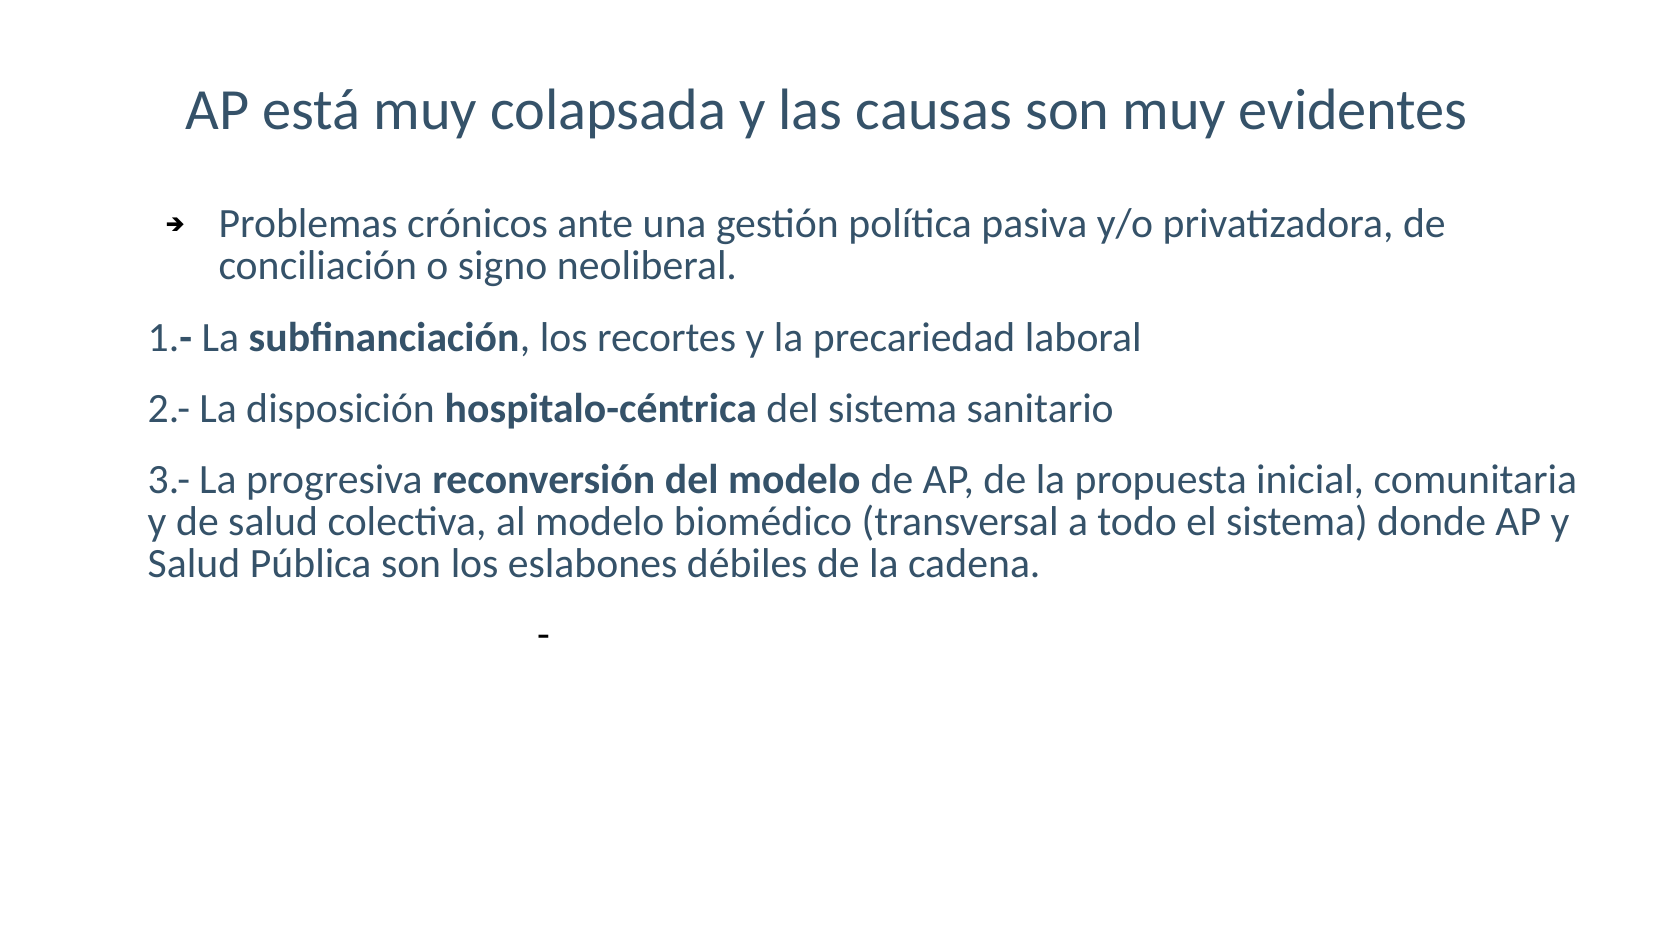

# AP está muy colapsada y las causas son muy evidentes
Problemas crónicos ante una gestión política pasiva y/o privatizadora, de conciliación o signo neoliberal.
1.- La subfinanciación, los recortes y la precariedad laboral
2.- La disposición hospitalo-céntrica del sistema sanitario
3.- La progresiva reconversión del modelo de AP, de la propuesta inicial, comunitaria y de salud colectiva, al modelo biomédico (transversal a todo el sistema) donde AP y Salud Pública son los eslabones débiles de la cadena.
 -